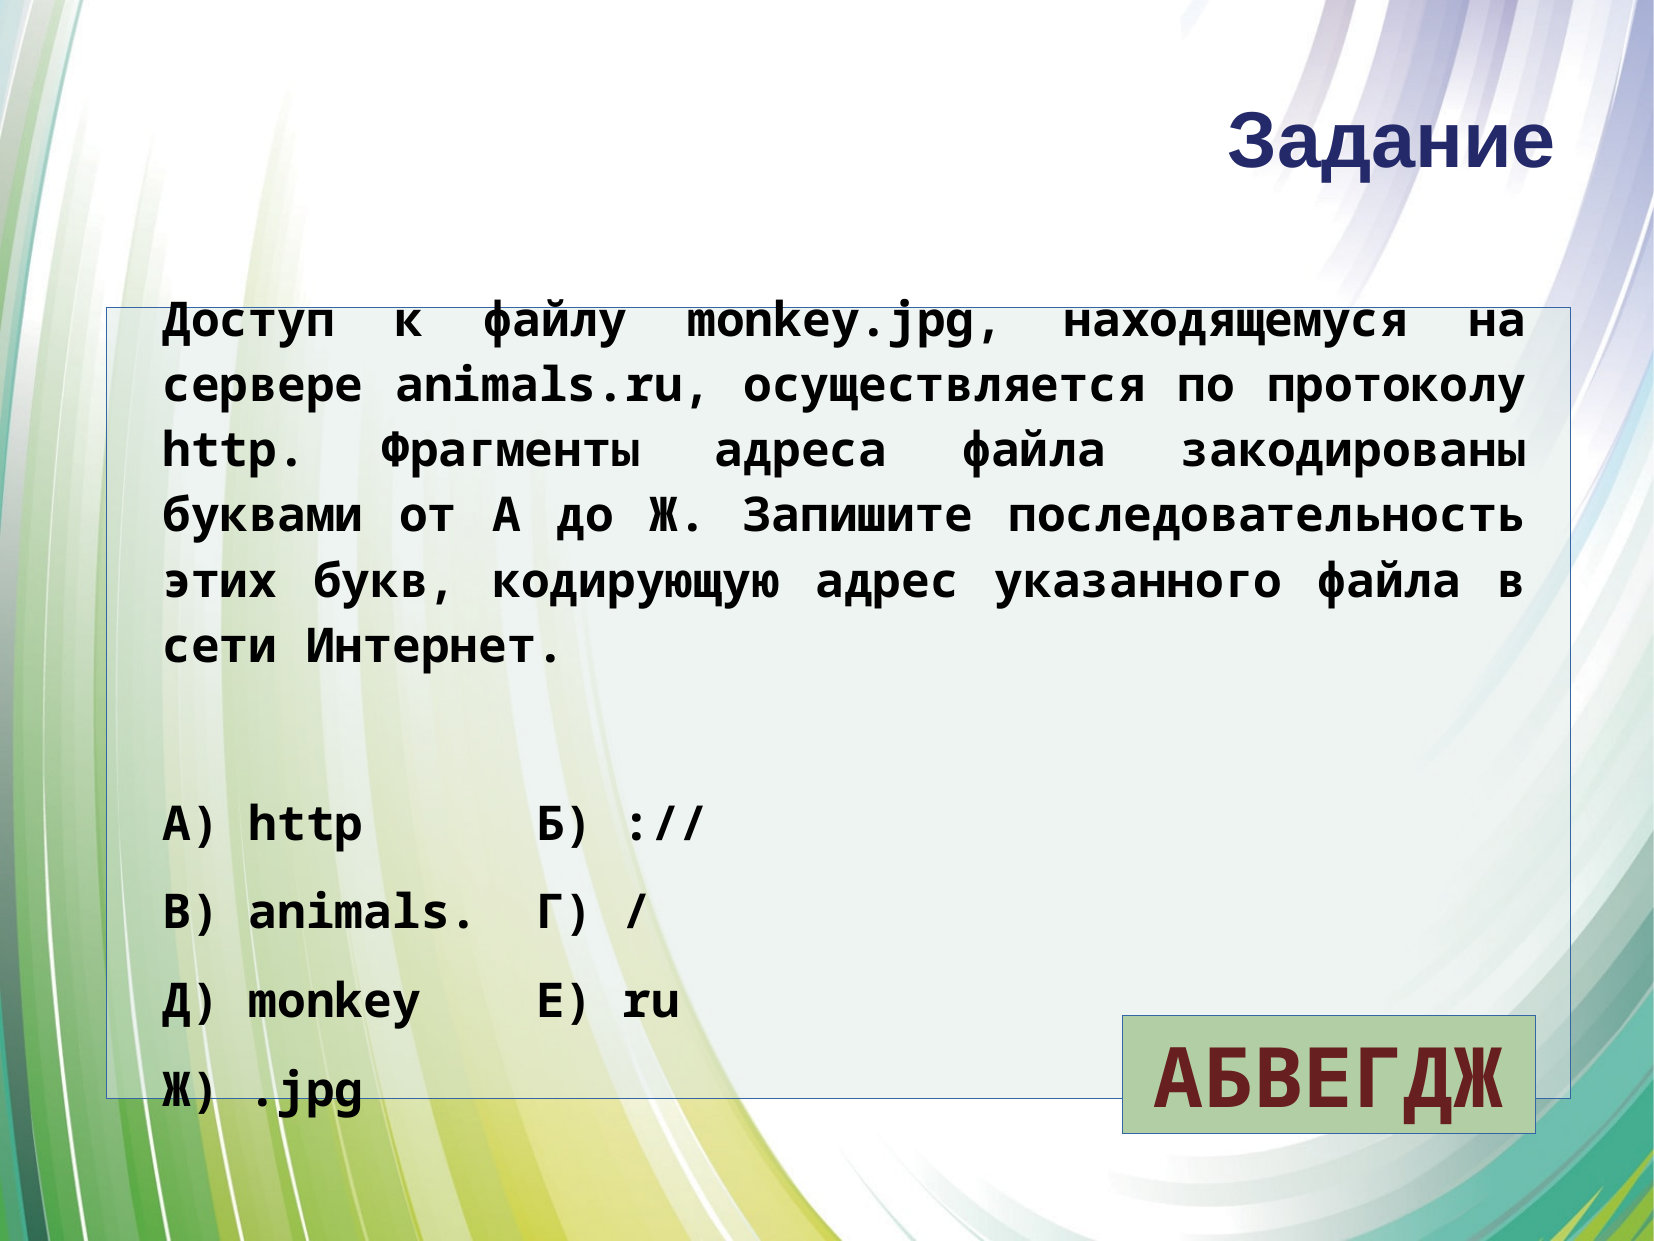

Задание
Доступ к файлу monkey.jpg, находящемуся на сервере animals.ru, осуществляется по протоколу http. Фрагменты адреса файла закодированы буквами от А до Ж. Запишите последовательность этих букв, кодирующую адрес указанного файла в сети Интернет.
A) http Б) ://
B) animals. Г) /
Д) monkey Е) ru
Ж) .jpg
АБВЕГДЖ